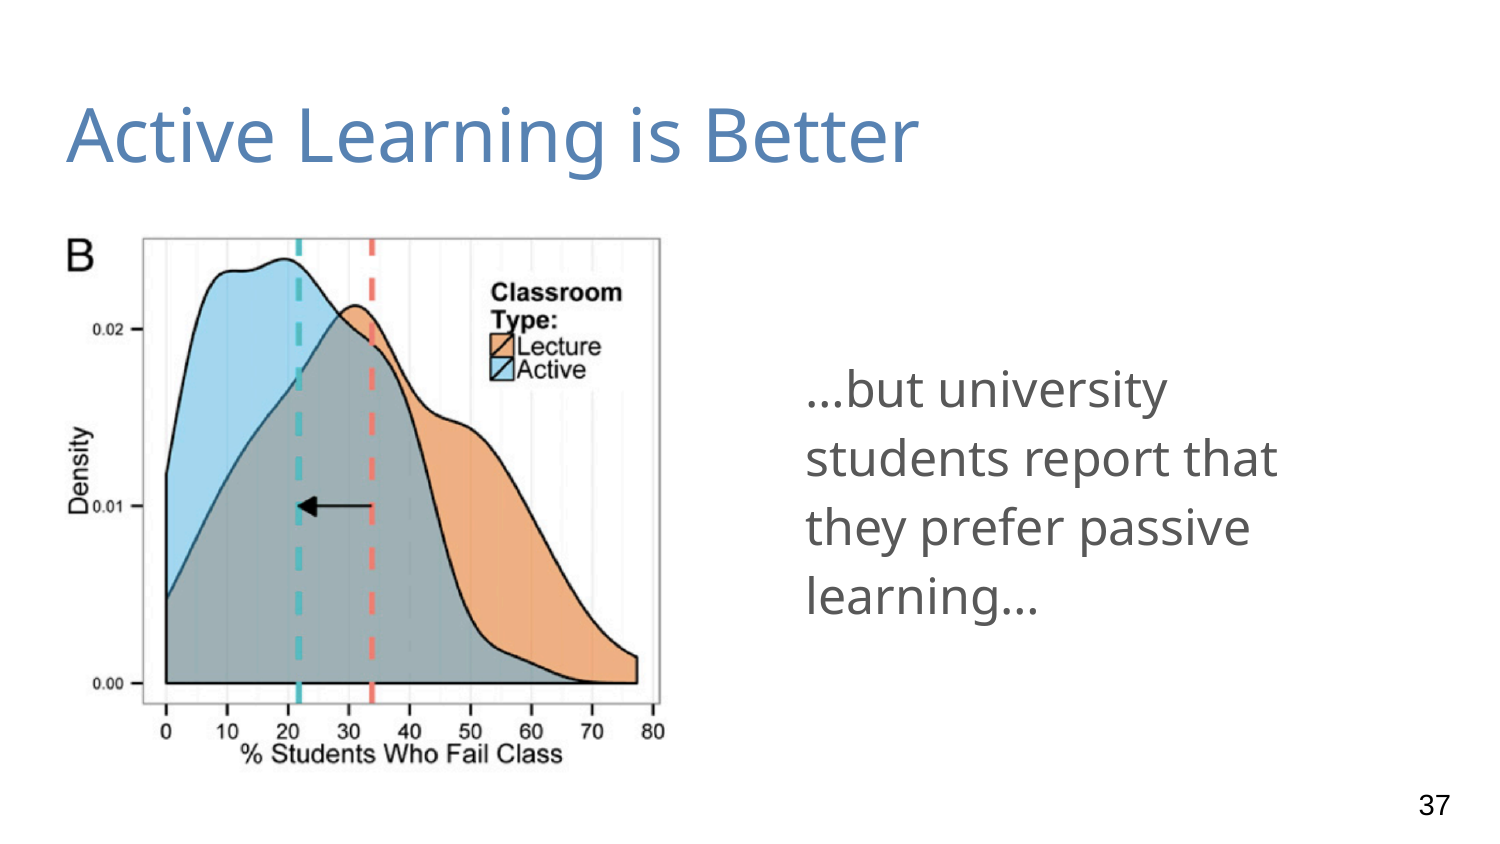

# Active Learning is Better
…but university students report that they prefer passive learning…